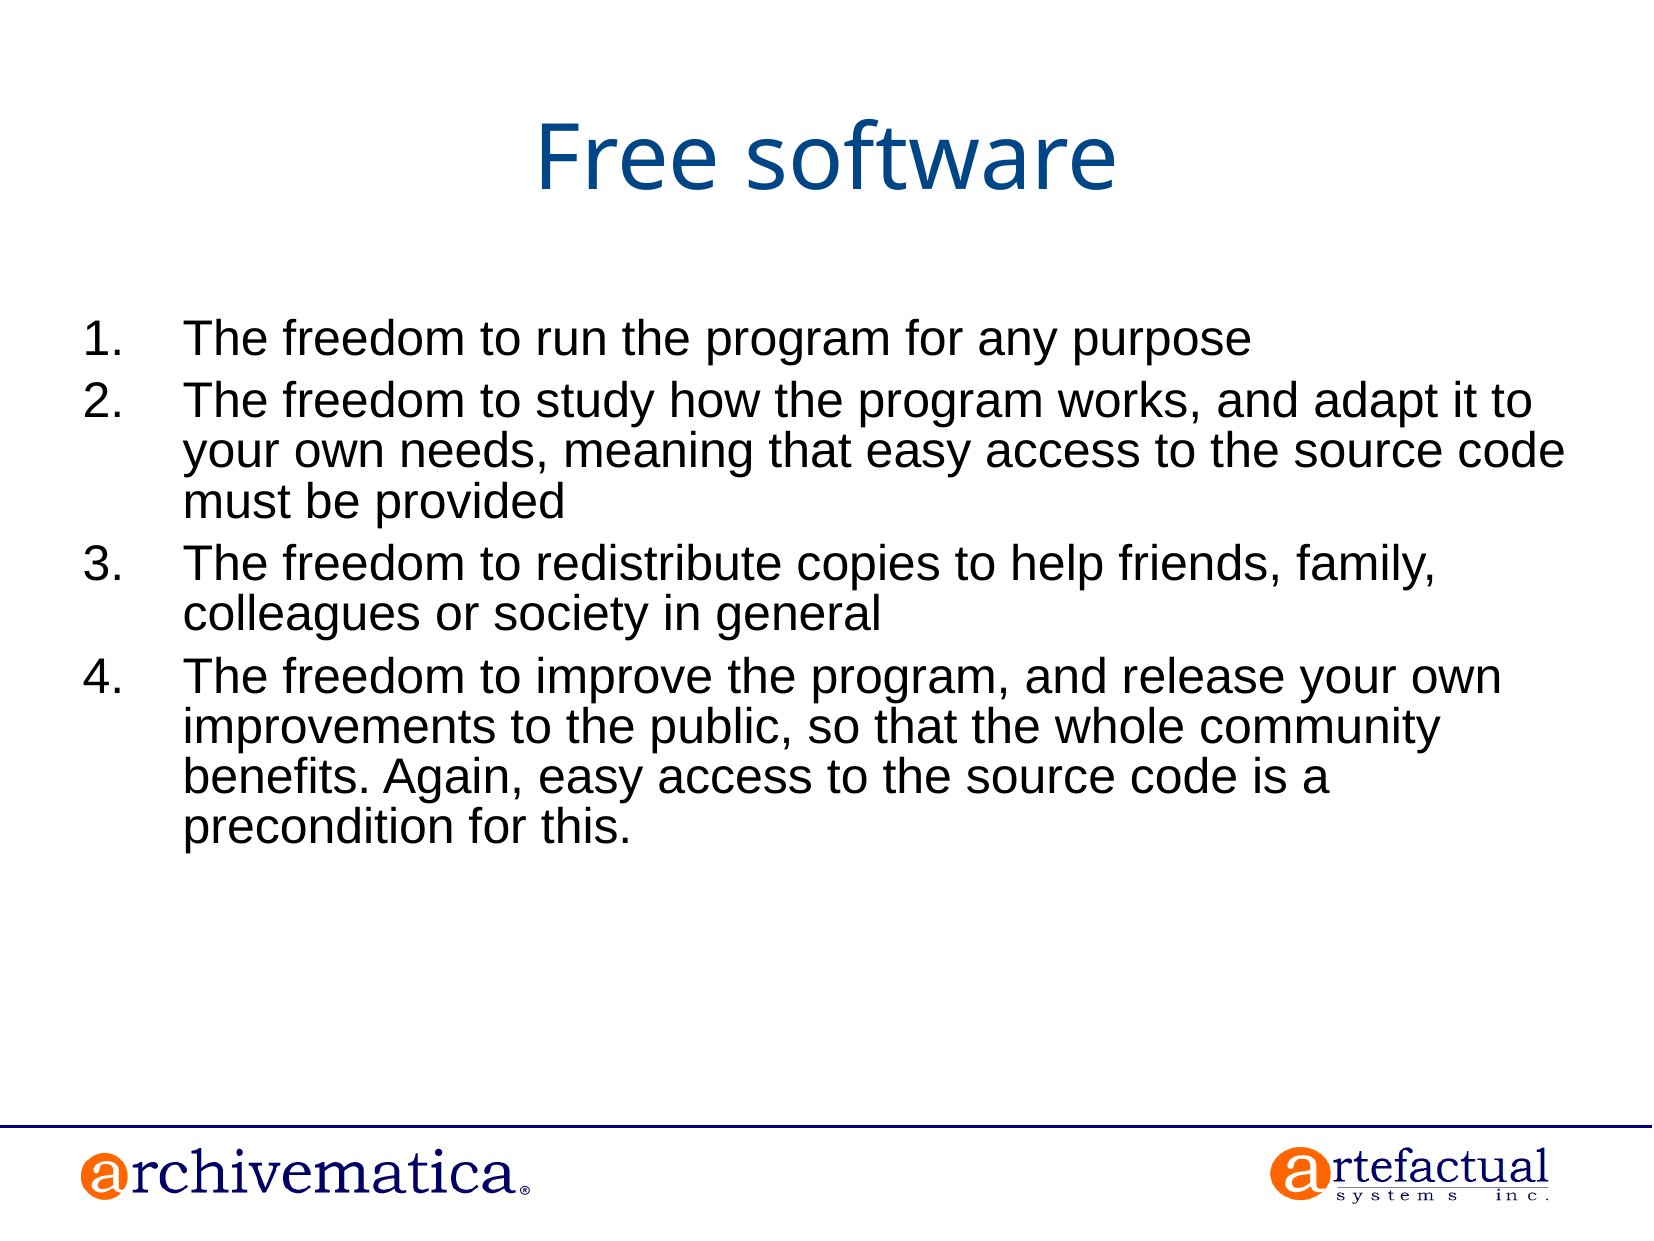

# Free software
The freedom to run the program for any purpose
The freedom to study how the program works, and adapt it to your own needs, meaning that easy access to the source code must be provided
The freedom to redistribute copies to help friends, family, colleagues or society in general
The freedom to improve the program, and release your own improvements to the public, so that the whole community benefits. Again, easy access to the source code is a precondition for this.